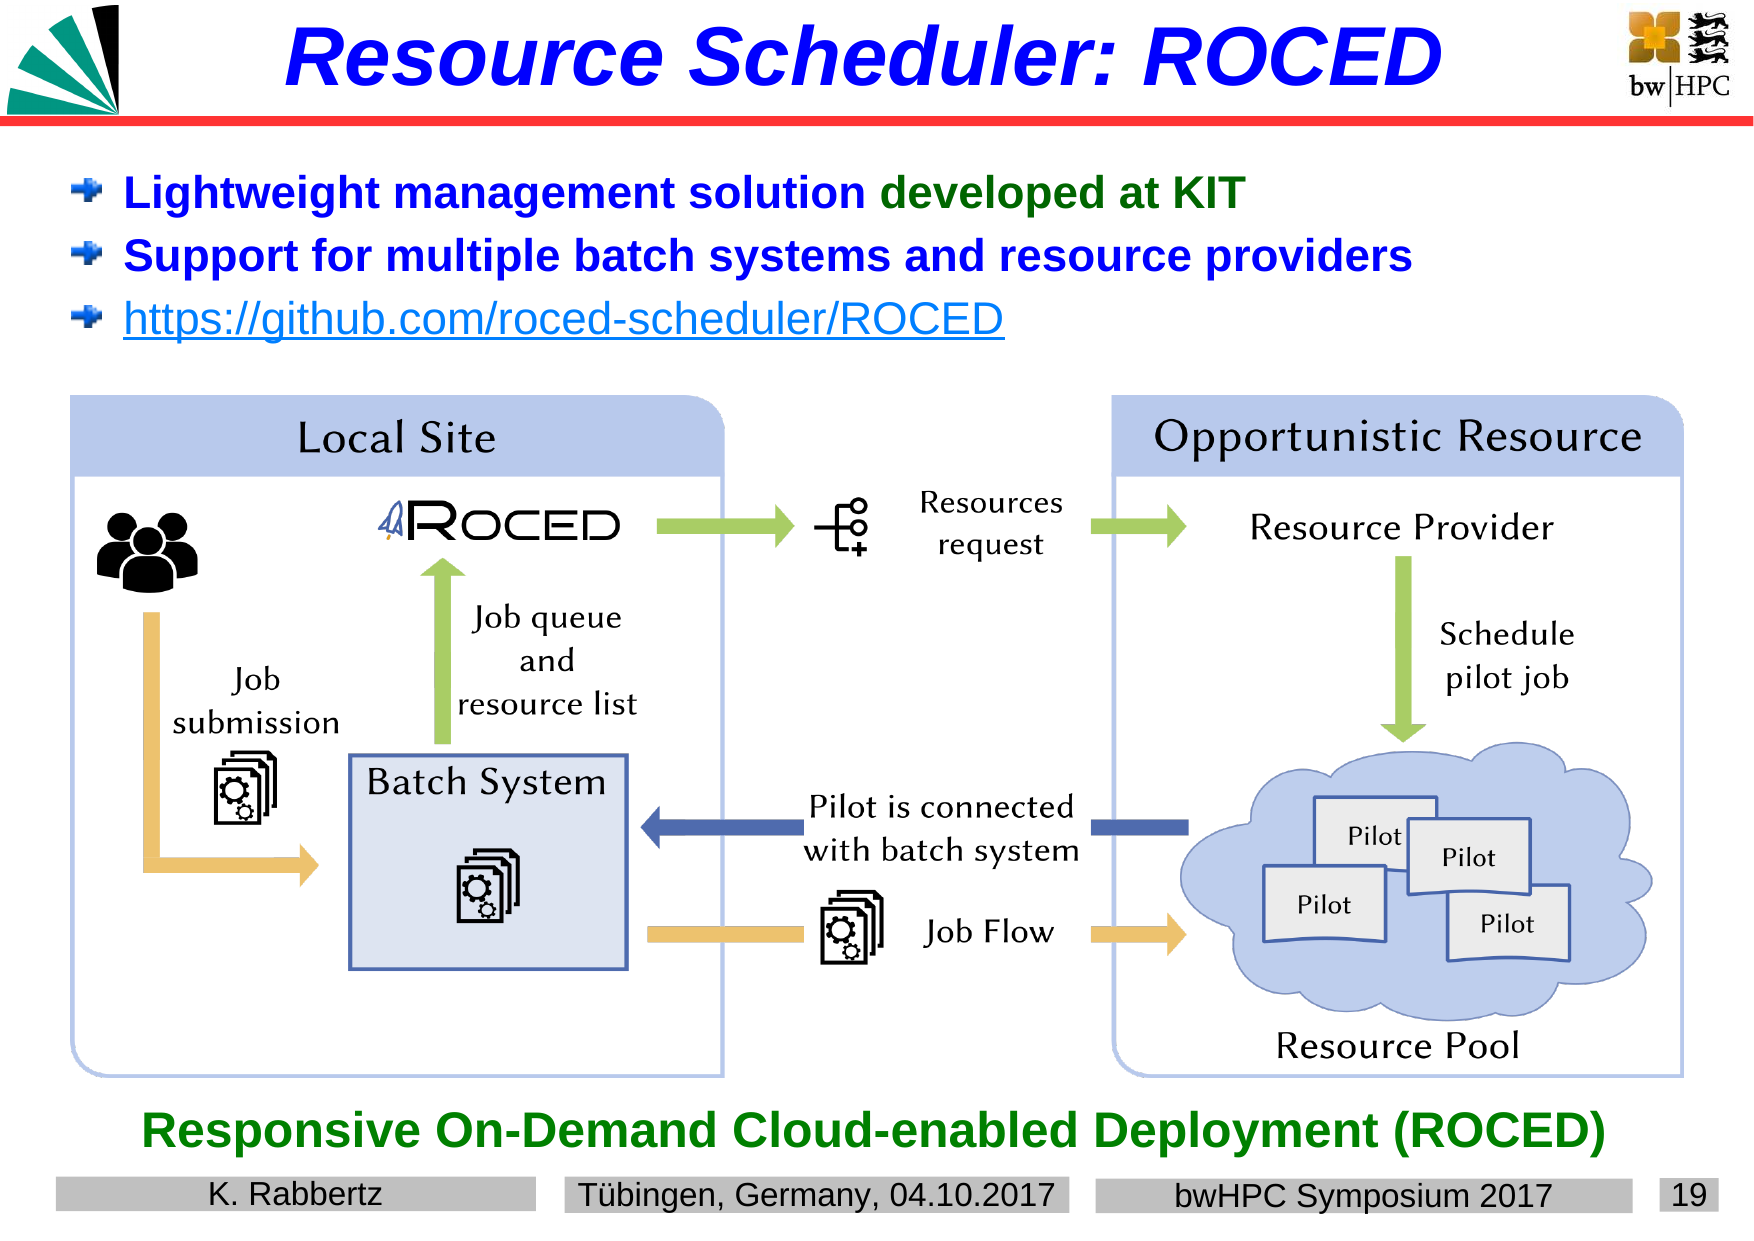

Resource Scheduler: ROCED
# Lightweight management solution developed at KIT
Support for multiple batch systems and resource providers
https://github.com/roced-scheduler/ROCED
Responsive On-Demand Cloud-enabled Deployment (ROCED)